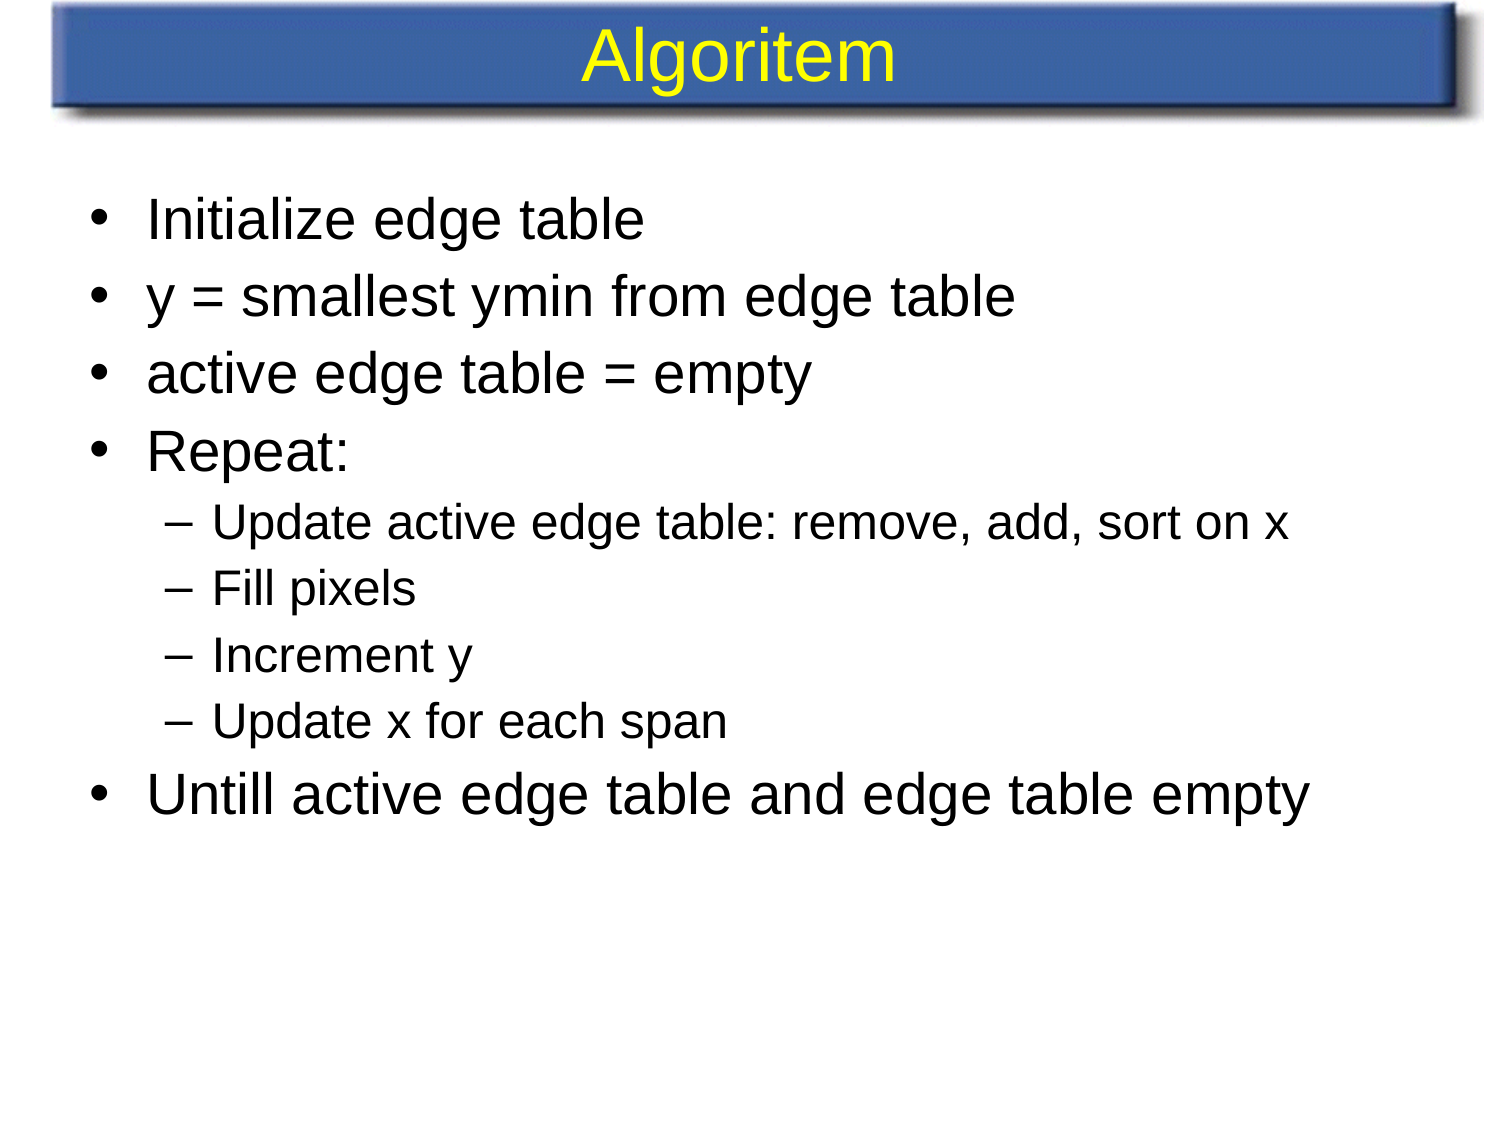

# Algoritem
Initialize edge table
y = smallest ymin from edge table
active edge table = empty
Repeat:
Update active edge table: remove, add, sort on x
Fill pixels
Increment y
Update x for each span
Untill active edge table and edge table empty